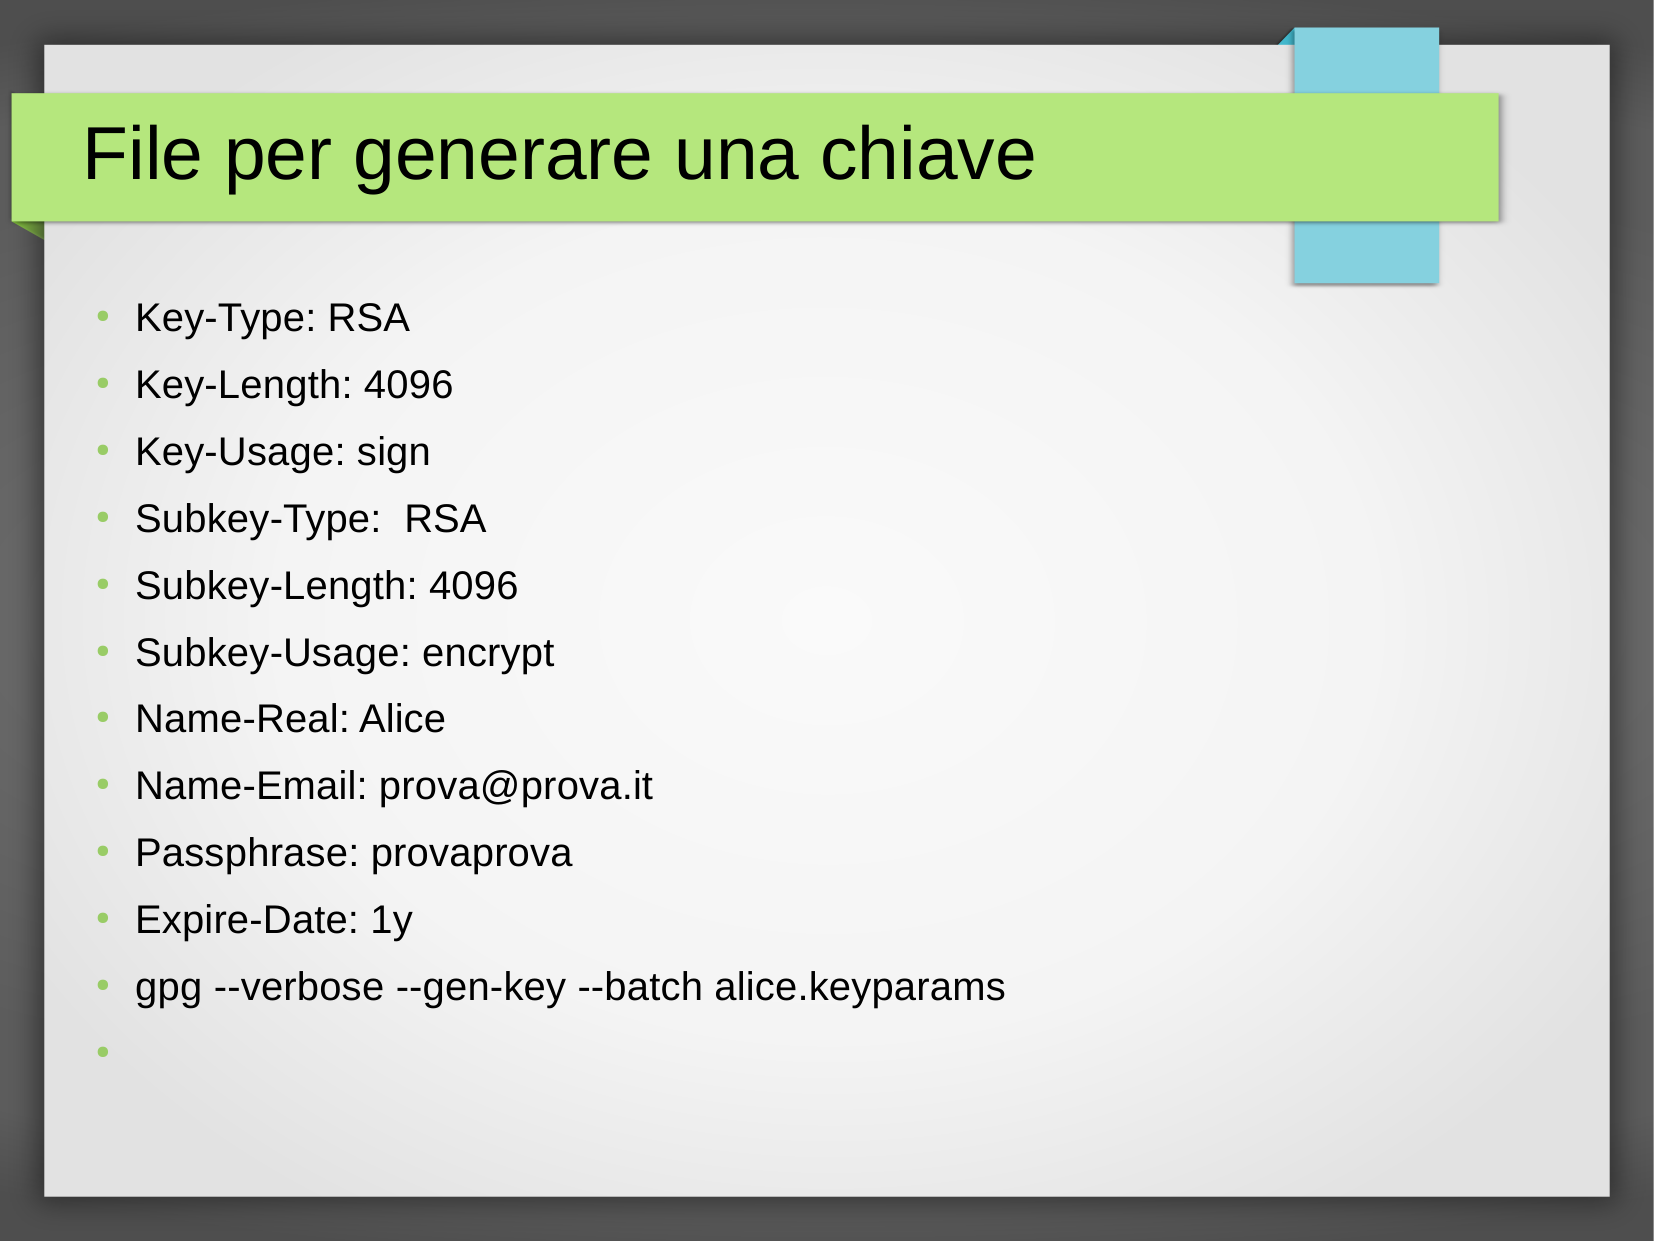

# File per generare una chiave
Key-Type: RSA
Key-Length: 4096
Key-Usage: sign
Subkey-Type: RSA
Subkey-Length: 4096
Subkey-Usage: encrypt
Name-Real: Alice
Name-Email: prova@prova.it
Passphrase: provaprova
Expire-Date: 1y
gpg --verbose --gen-key --batch alice.keyparams